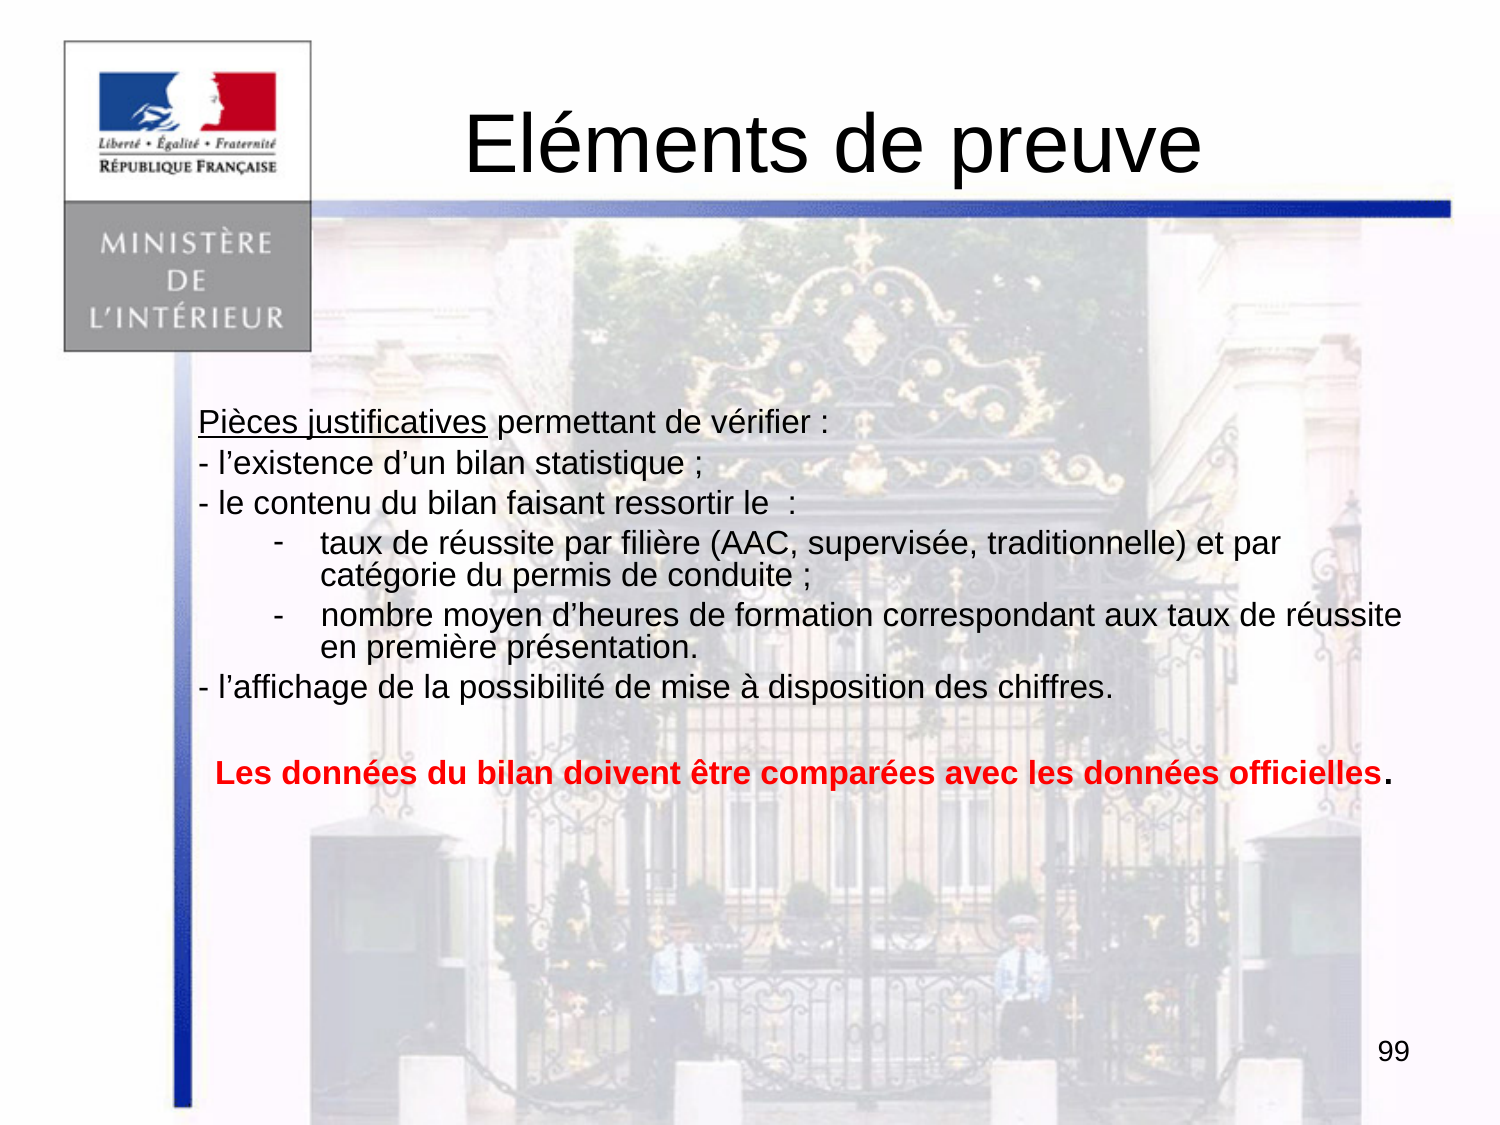

# Eléments de preuve
Pièces justificatives permettant de vérifier :
- l’existence d’un bilan statistique ;
- le contenu du bilan faisant ressortir le :
taux de réussite par filière (AAC, supervisée, traditionnelle) et par catégorie du permis de conduite ;
- nombre moyen d’heures de formation correspondant aux taux de réussite en première présentation.
- l’affichage de la possibilité de mise à disposition des chiffres.
Les données du bilan doivent être comparées avec les données officielles.